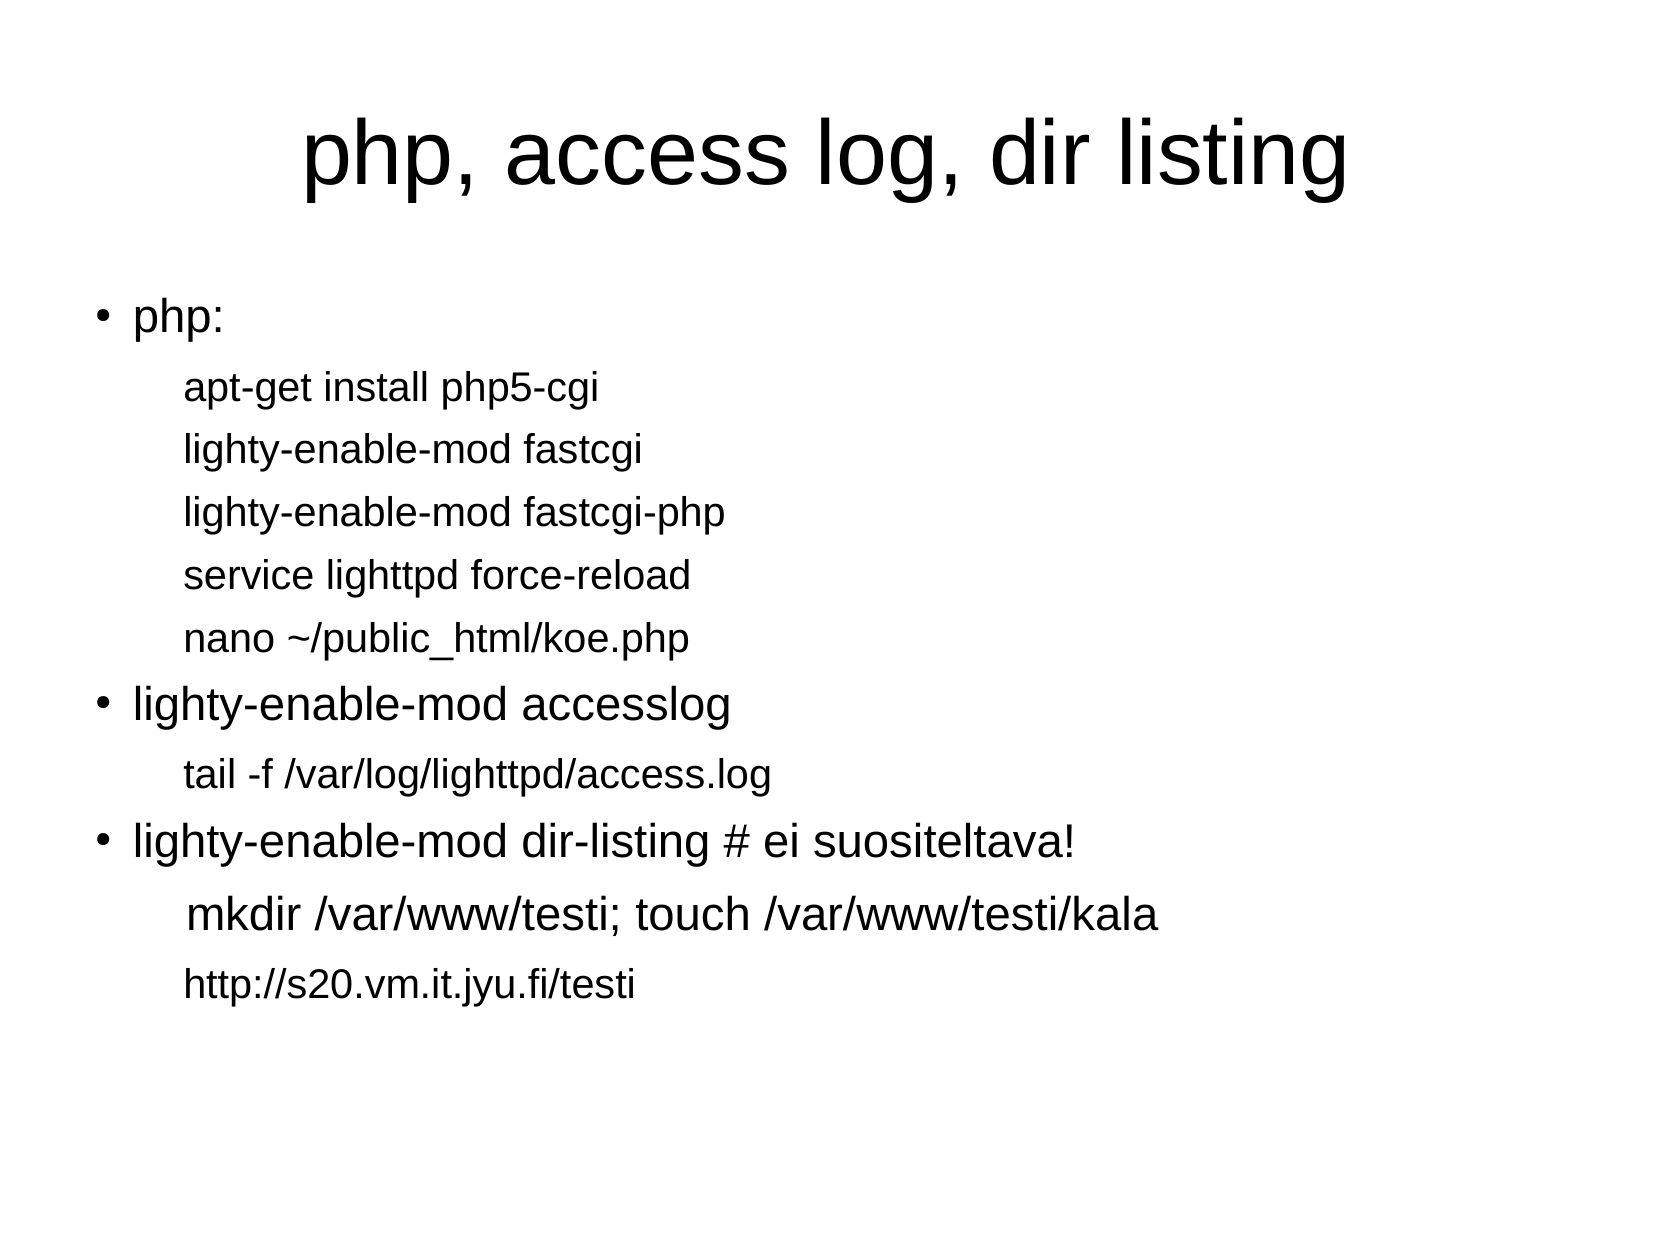

# php, access log, dir listing
php:
apt-get install php5-cgi
lighty-enable-mod fastcgi
lighty-enable-mod fastcgi-php
service lighttpd force-reload
nano ~/public_html/koe.php
lighty-enable-mod accesslog
tail -f /var/log/lighttpd/access.log
lighty-enable-mod dir-listing # ei suositeltava!
 mkdir /var/www/testi; touch /var/www/testi/kala
http://s20.vm.it.jyu.fi/testi